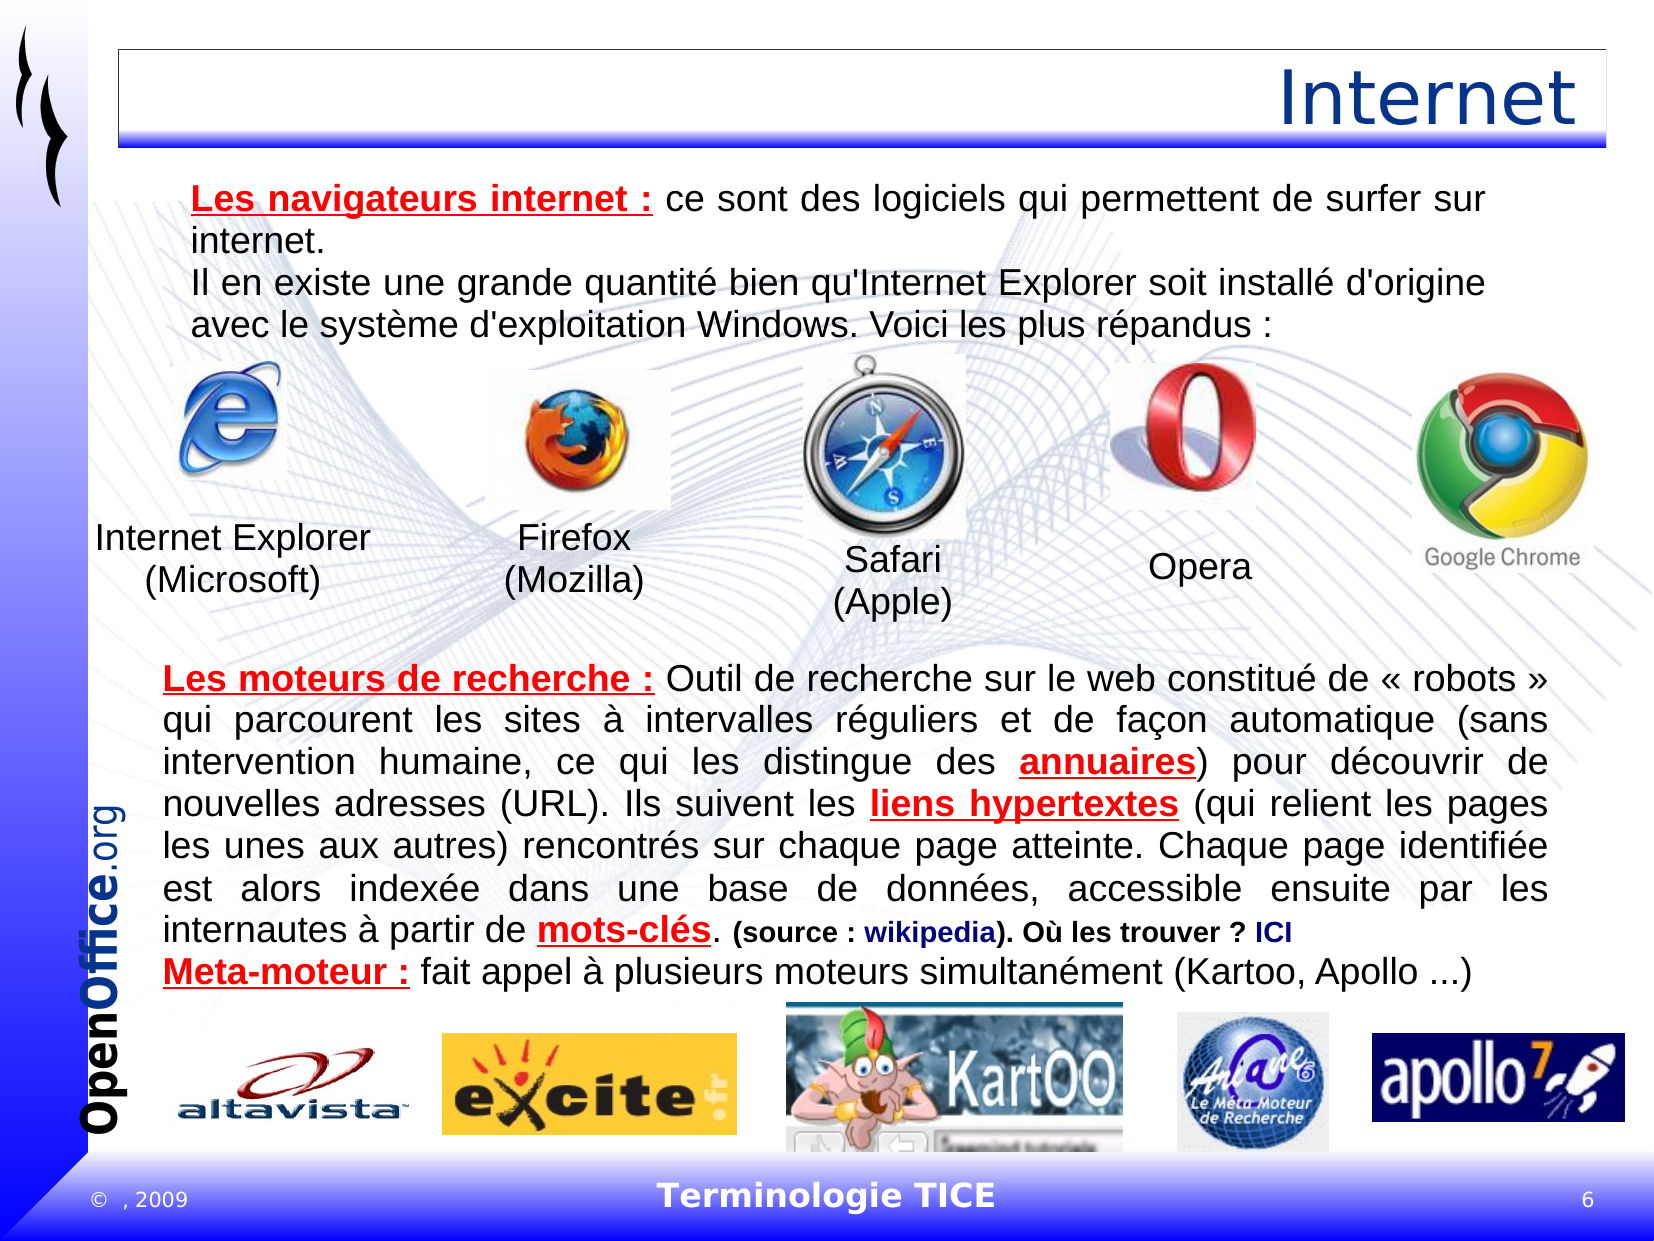

# Internet
Les navigateurs internet : ce sont des logiciels qui permettent de surfer sur internet.
Il en existe une grande quantité bien qu'Internet Explorer soit installé d'origine avec le système d'exploitation Windows. Voici les plus répandus :
Internet Explorer
(Microsoft)
Firefox
(Mozilla)
Safari
(Apple)
Opera
Les moteurs de recherche : Outil de recherche sur le web constitué de « robots » qui parcourent les sites à intervalles réguliers et de façon automatique (sans intervention humaine, ce qui les distingue des annuaires) pour découvrir de nouvelles adresses (URL). Ils suivent les liens hypertextes (qui relient les pages les unes aux autres) rencontrés sur chaque page atteinte. Chaque page identifiée est alors indexée dans une base de données, accessible ensuite par les internautes à partir de mots-clés. (source : wikipedia). Où les trouver ? ICI
Meta-moteur : fait appel à plusieurs moteurs simultanément (Kartoo, Apollo ...)